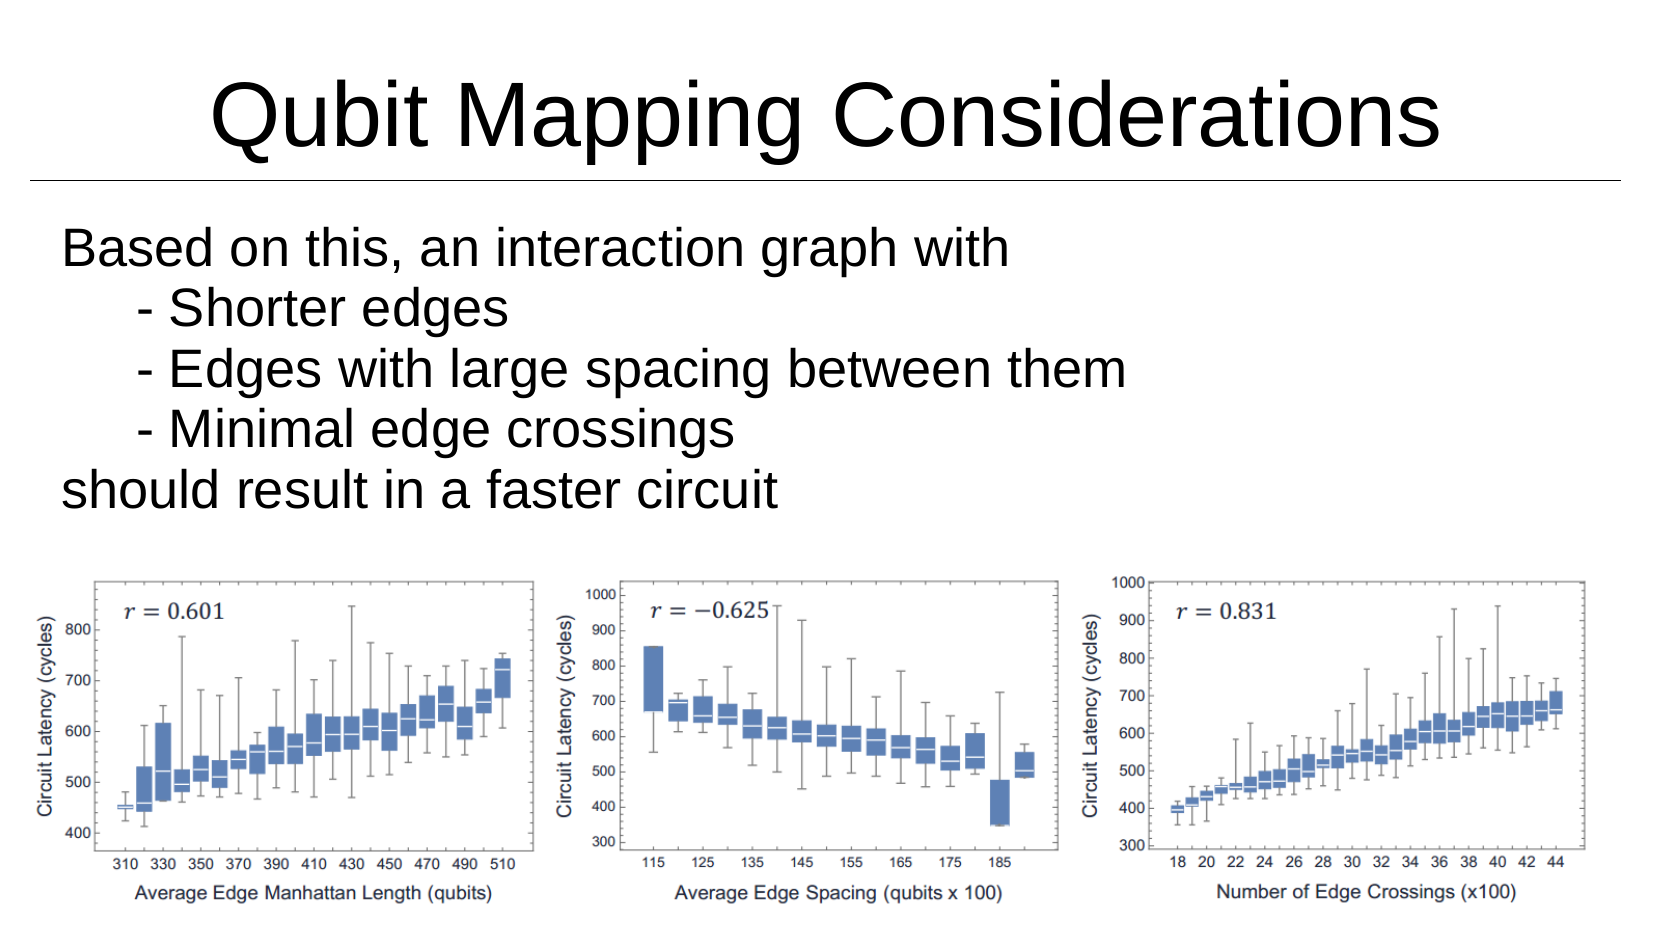

# Qubit Mapping Considerations
Based on this, an interaction graph with
 - Shorter edges
 - Edges with large spacing between them
 - Minimal edge crossings
should result in a faster circuit